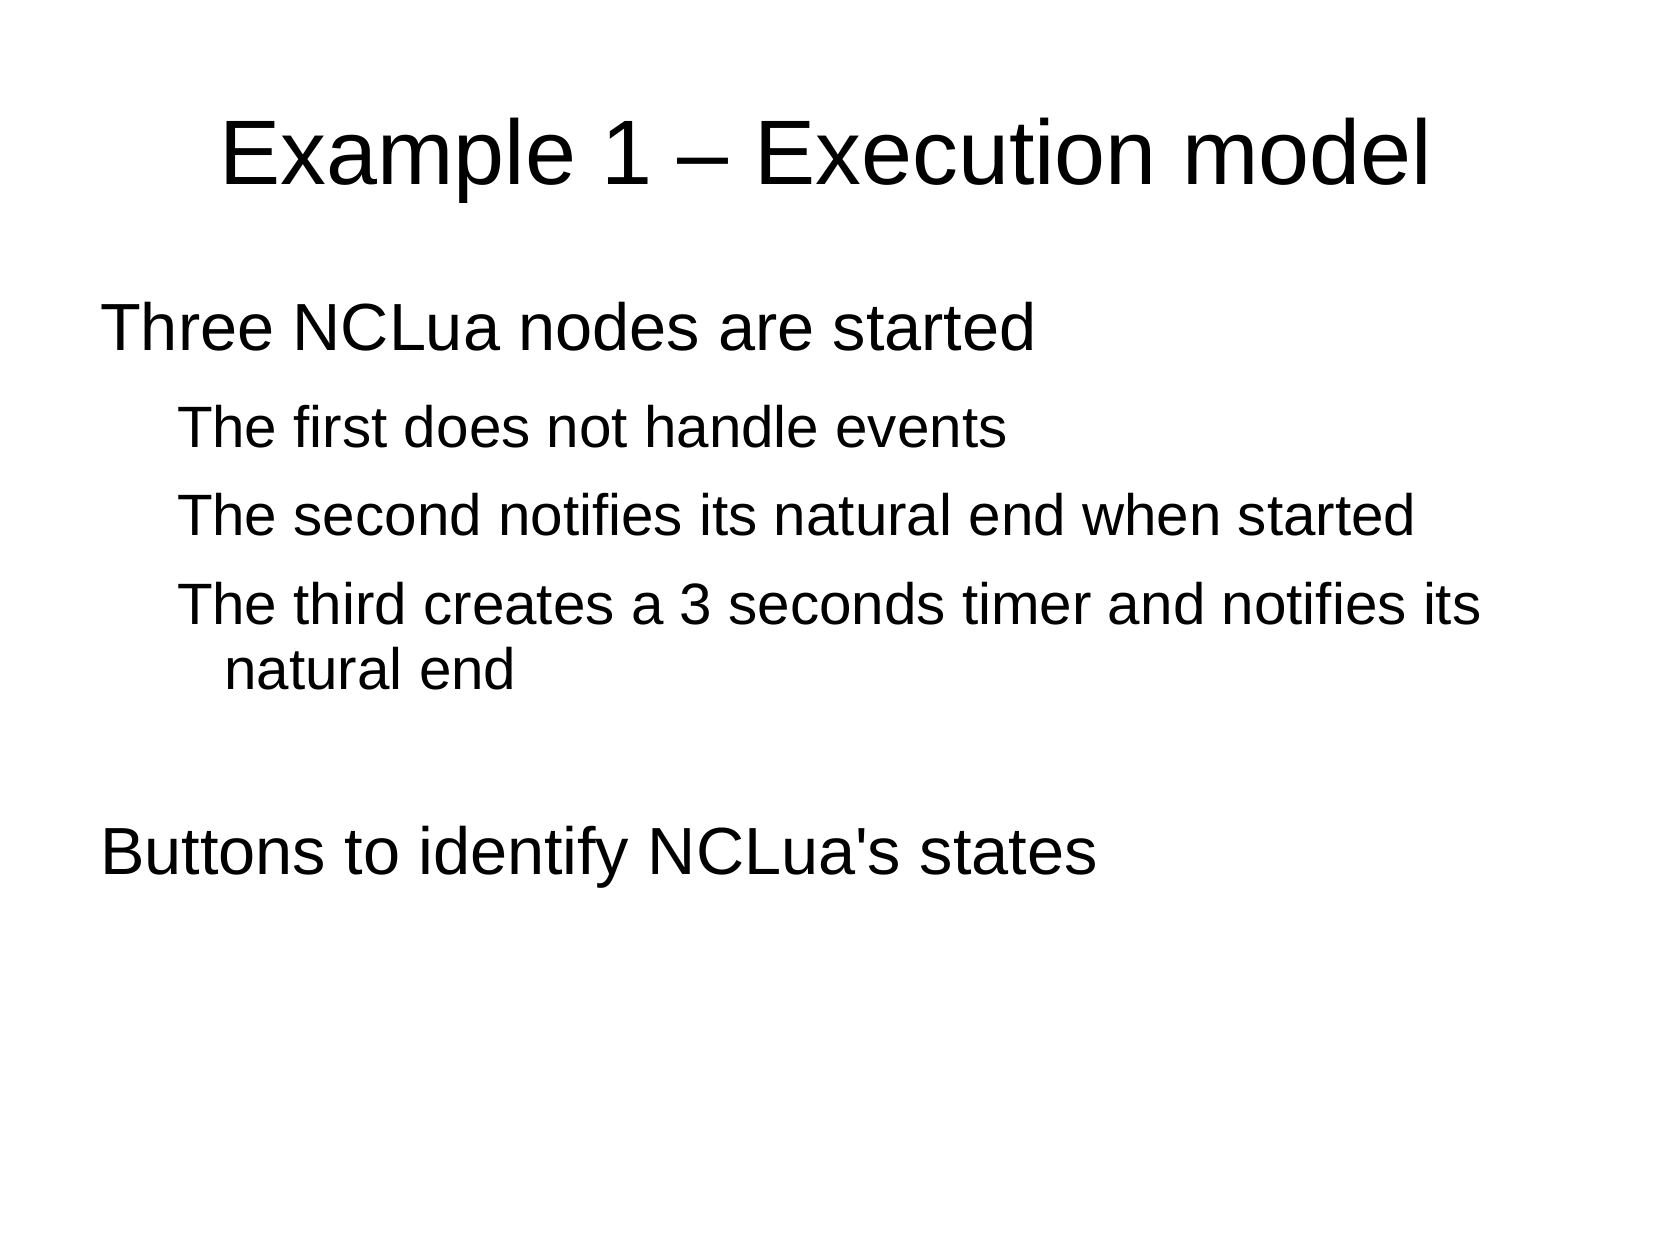

# Example 1 – Execution model
Three NCLua nodes are started
The first does not handle events
The second notifies its natural end when started
The third creates a 3 seconds timer and notifies its natural end
Buttons to identify NCLua's states